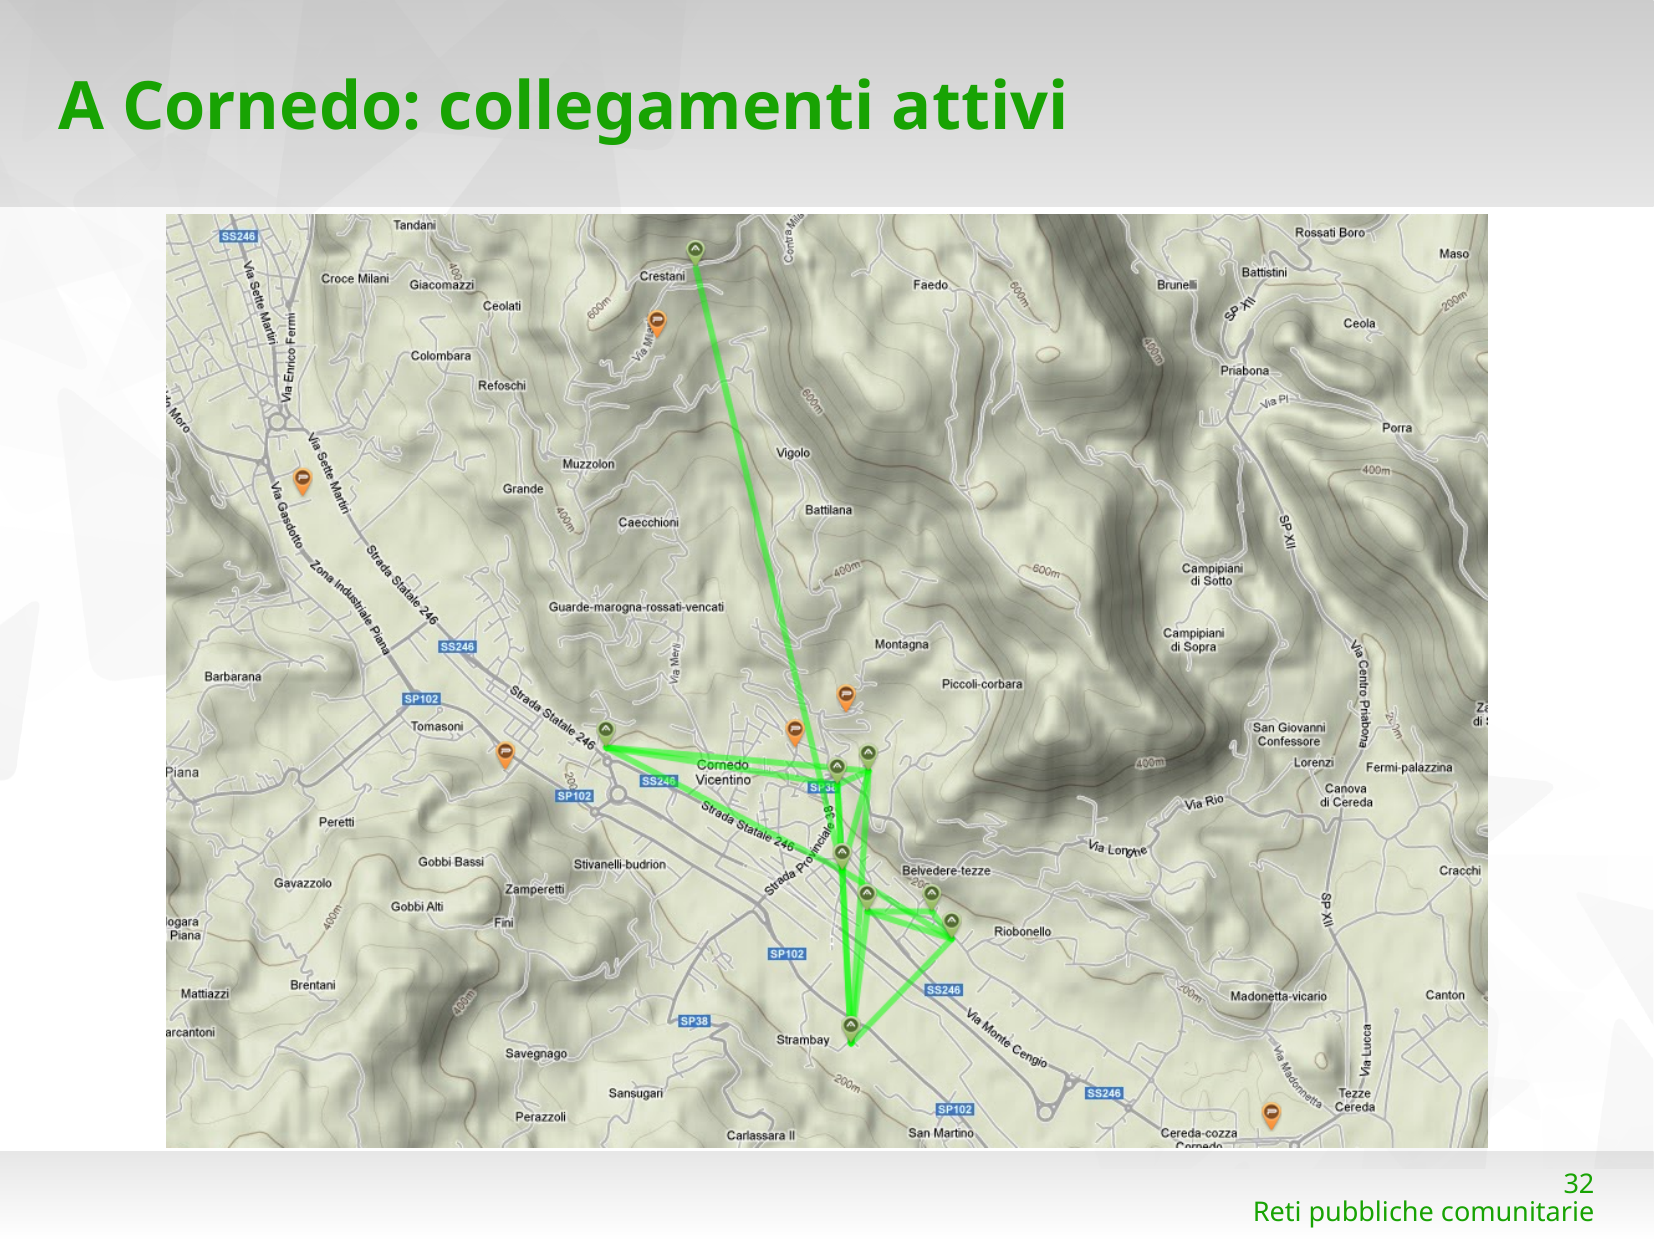

# A Cornedo: collegamenti attivi
32
Reti pubbliche comunitarie